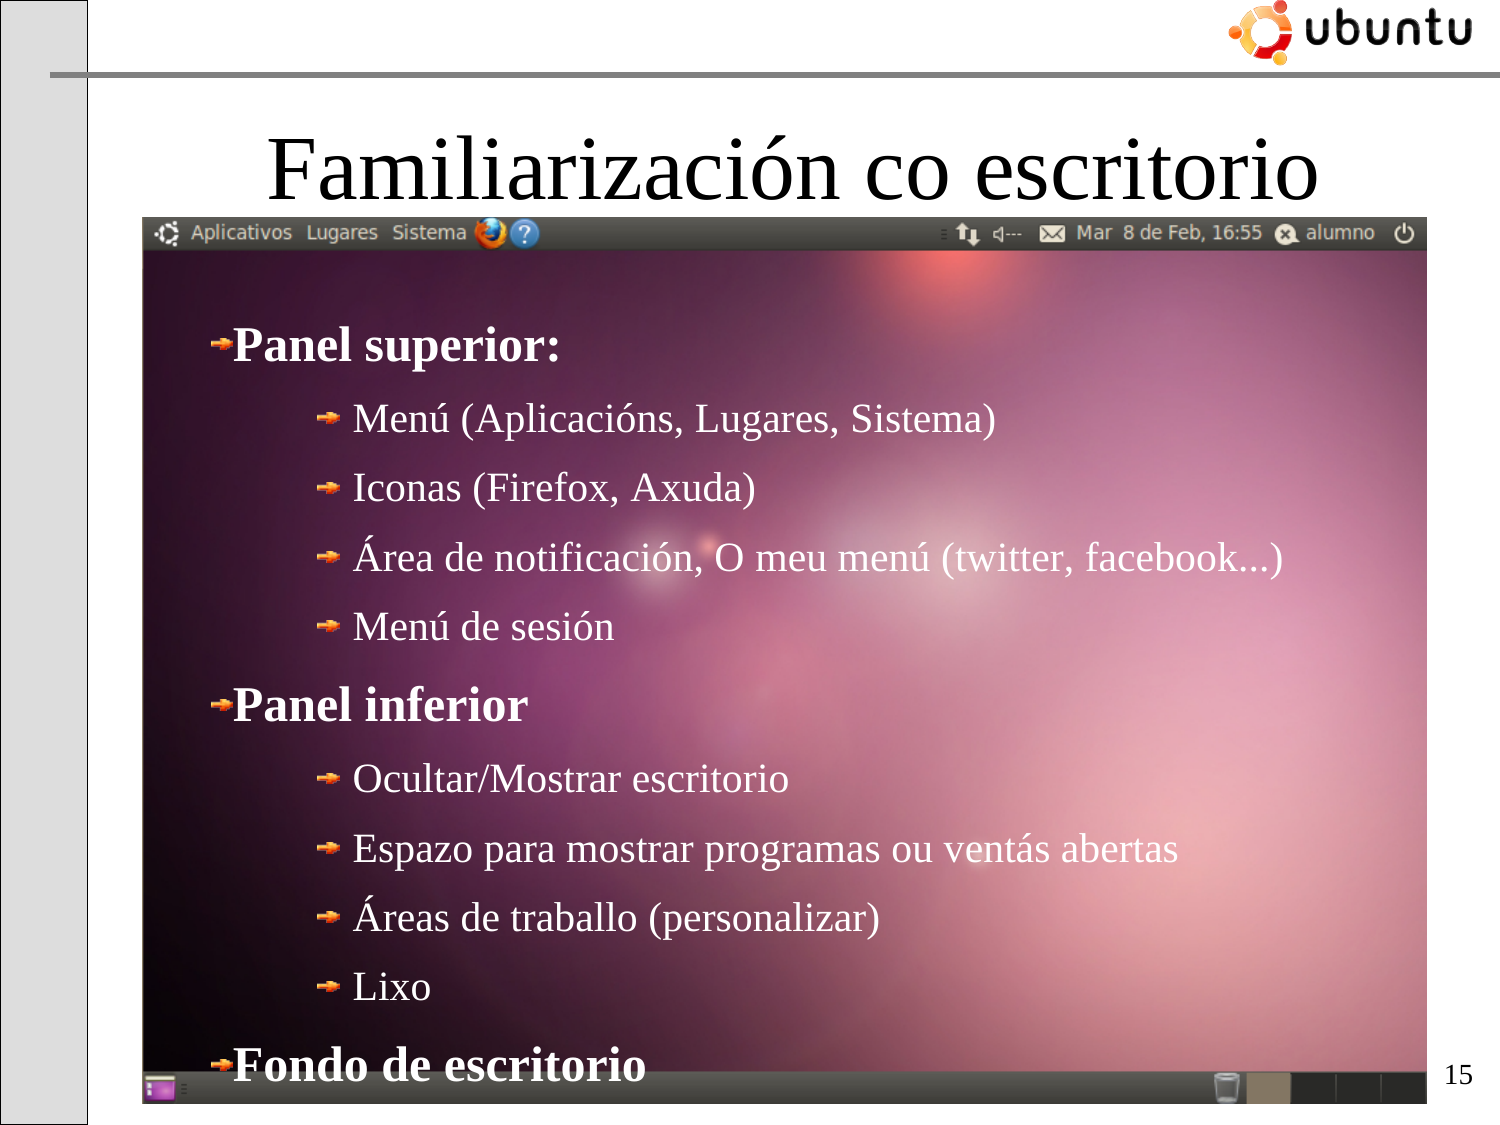

# Familiarización co escritorio
Panel superior:
Menú (Aplicacións, Lugares, Sistema)
Iconas (Firefox, Axuda)
Área de notificación, O meu menú (twitter, facebook...)
Menú de sesión
Panel inferior
Ocultar/Mostrar escritorio
Espazo para mostrar programas ou ventás abertas
Áreas de traballo (personalizar)
Lixo
Fondo de escritorio
15